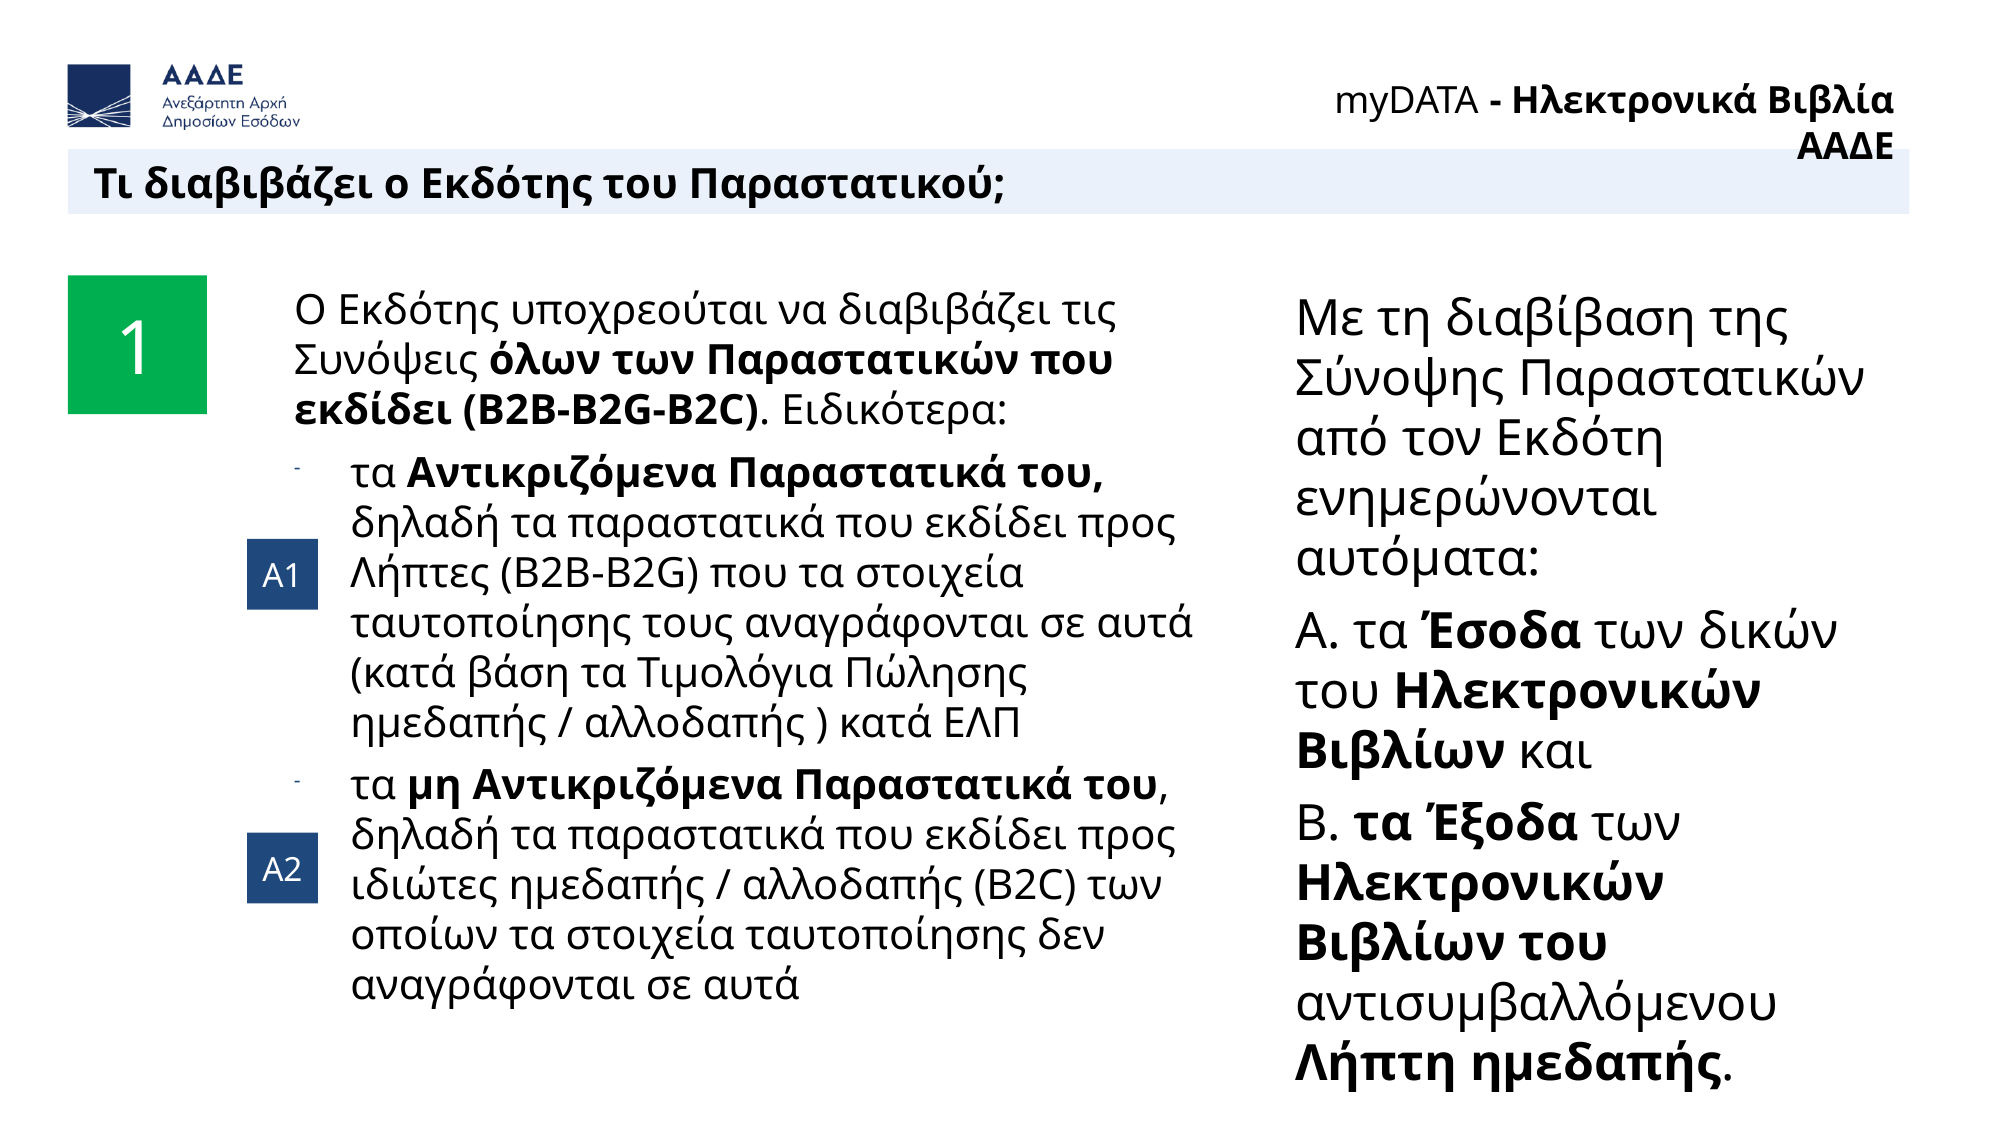

myDATA - Ηλεκτρονικά Βιβλία ΑΑΔΕ
 Τι διαβιβάζει ο Εκδότης του Παραστατικού;
1
Ο Εκδότης υποχρεούται να διαβιβάζει τις Συνόψεις όλων των Παραστατικών που εκδίδει (B2B-B2G-B2C). Ειδικότερα:
τα Αντικριζόμενα Παραστατικά του, δηλαδή τα παραστατικά που εκδίδει προς Λήπτες (B2B-B2G) που τα στοιχεία ταυτοποίησης τους αναγράφονται σε αυτά (κατά βάση τα Τιμολόγια Πώλησης ημεδαπής / αλλοδαπής ) κατά ΕΛΠ
τα μη Αντικριζόμενα Παραστατικά του, δηλαδή τα παραστατικά που εκδίδει προς ιδιώτες ημεδαπής / αλλοδαπής (B2C) των οποίων τα στοιχεία ταυτοποίησης δεν αναγράφονται σε αυτά
Με τη διαβίβαση της Σύνοψης Παραστατικών από τον Εκδότη ενημερώνονται αυτόματα:
Α. τα Έσοδα των δικών του Ηλεκτρονικών Βιβλίων και
Β. τα Έξοδα των Ηλεκτρονικών Βιβλίων του αντισυμβαλλόμενου Λήπτη ημεδαπής.
A1
A2